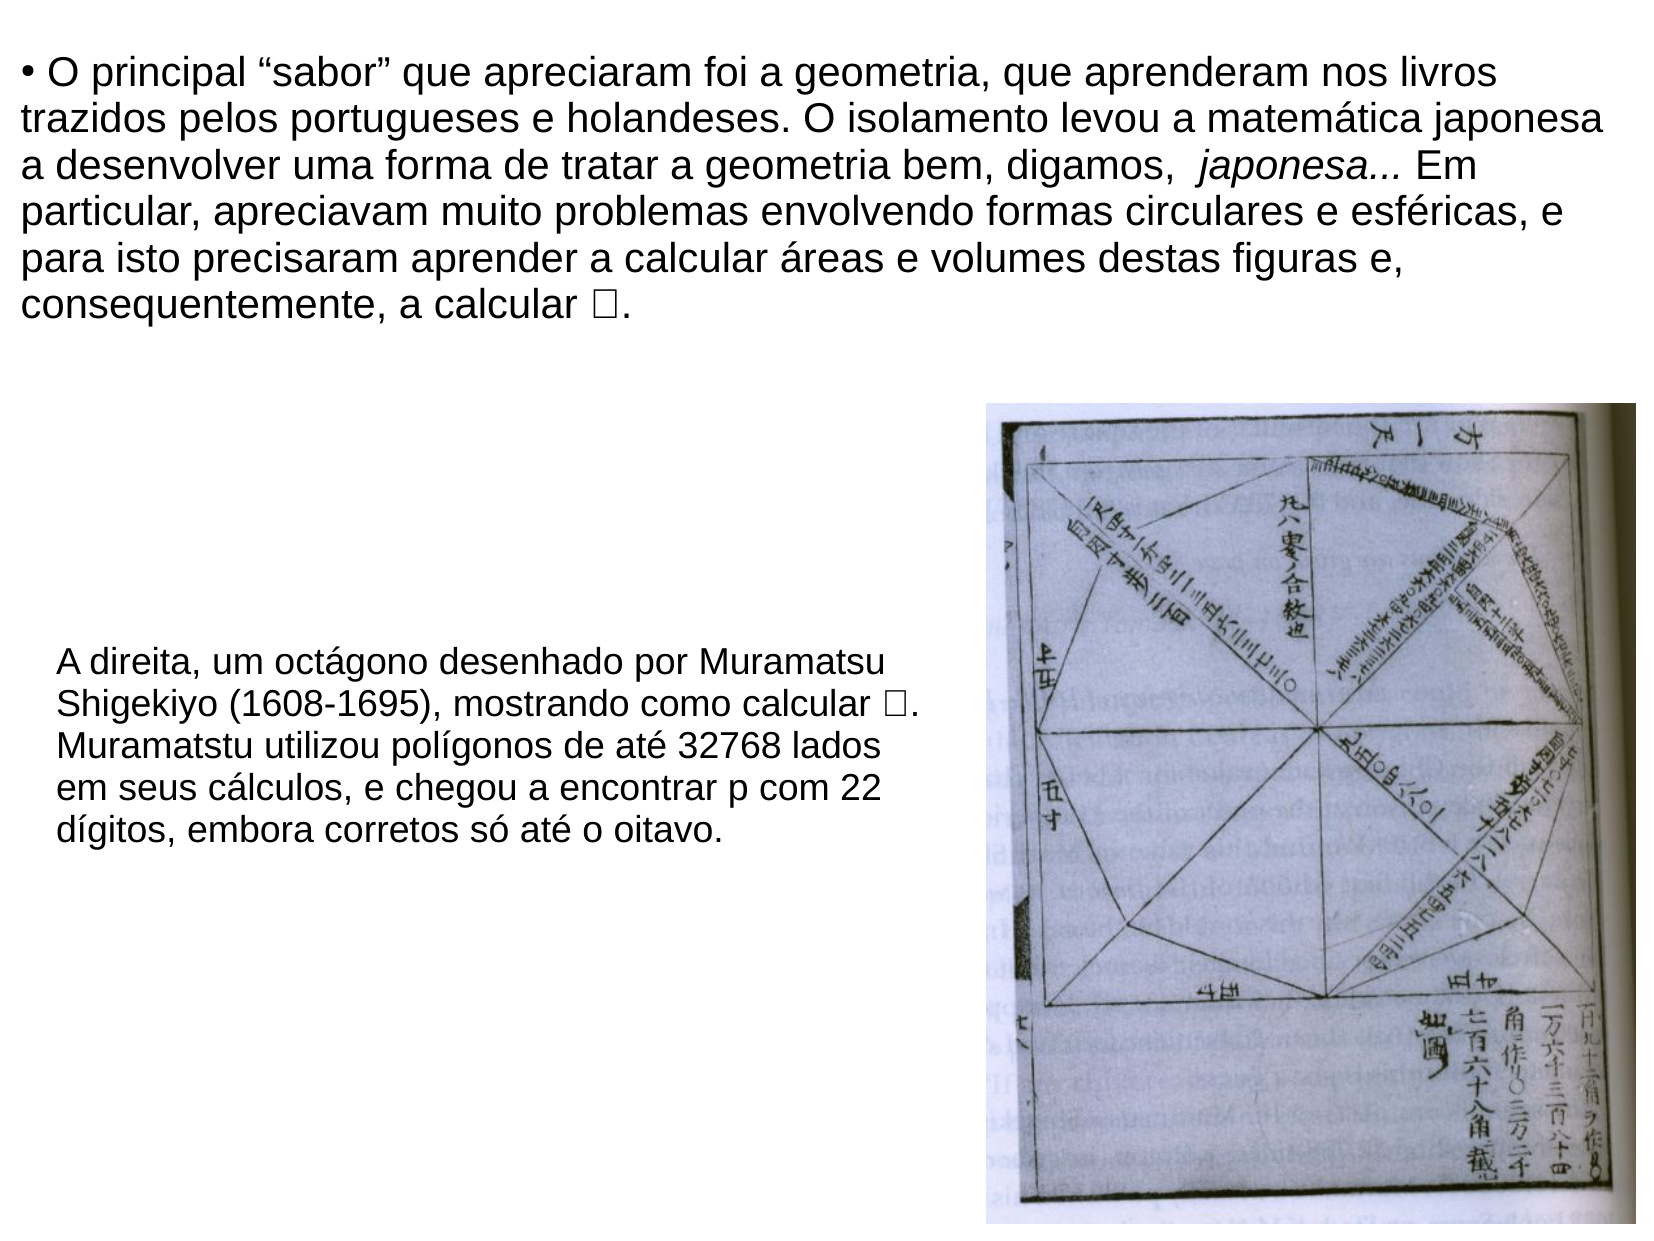

O principal “sabor” que apreciaram foi a geometria, que aprenderam nos livros
trazidos pelos portugueses e holandeses. O isolamento levou a matemática japonesa
a desenvolver uma forma de tratar a geometria bem, digamos, japonesa... Em
particular, apreciavam muito problemas envolvendo formas circulares e esféricas, e
para isto precisaram aprender a calcular áreas e volumes destas figuras e,
consequentemente, a calcular .
A direita, um octágono desenhado por Muramatsu
Shigekiyo (1608-1695), mostrando como calcular .
Muramatstu utilizou polígonos de até 32768 lados
em seus cálculos, e chegou a encontrar p com 22
dígitos, embora corretos só até o oitavo.